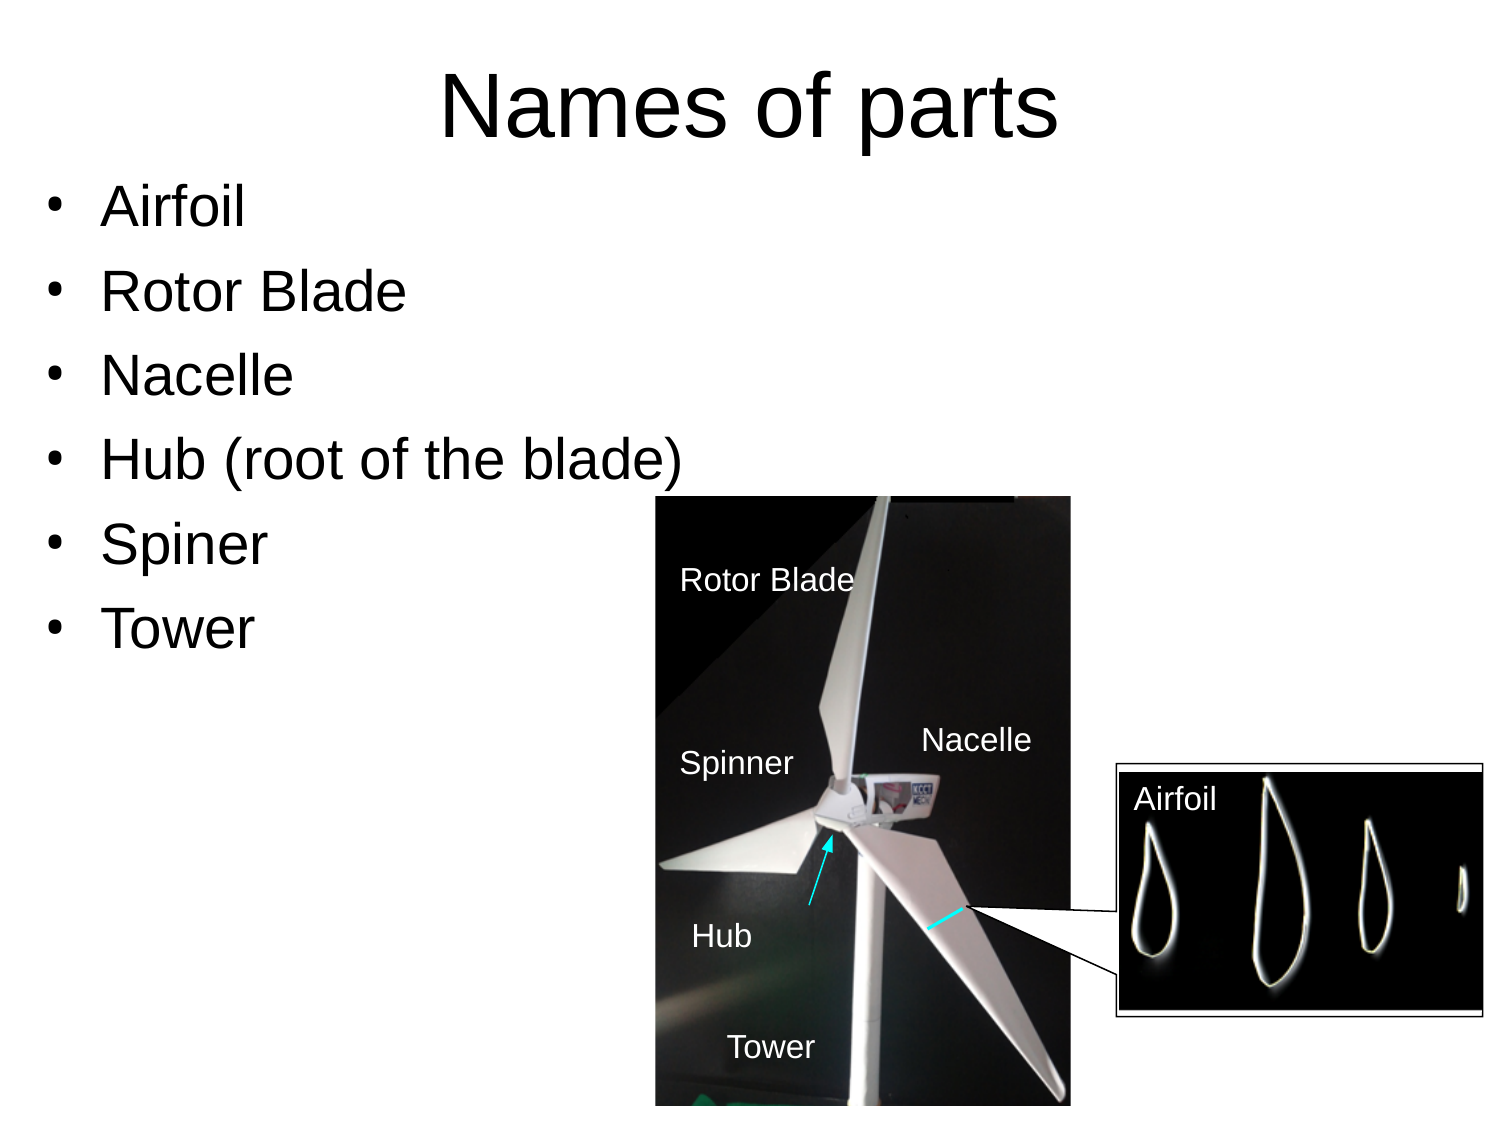

# Names of parts
Airfoil
Rotor Blade
Nacelle
Hub (root of the blade)
Spiner
Tower
Rotor Blade
Nacelle
Spinner
Airfoil
Hub
Tower